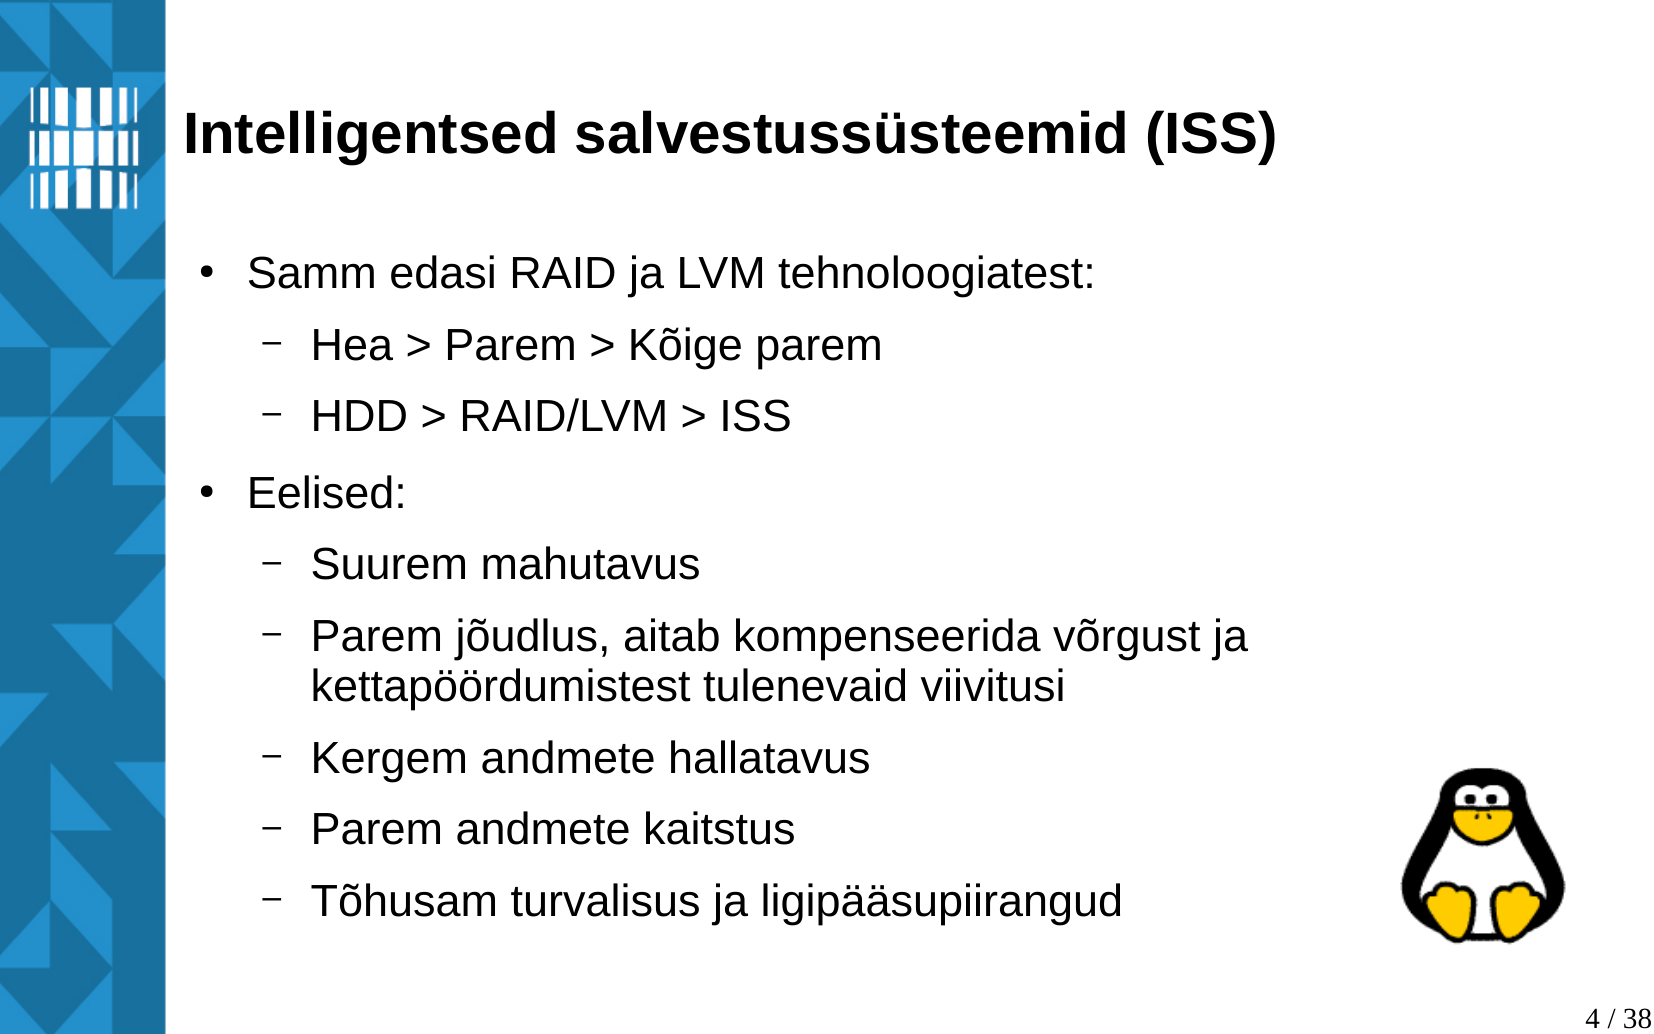

# Intelligentsed salvestussüsteemid (ISS)
Samm edasi RAID ja LVM tehnoloogiatest:
Hea > Parem > Kõige parem
HDD > RAID/LVM > ISS
Eelised:
Suurem mahutavus
Parem jõudlus, aitab kompenseerida võrgust ja kettapöördumistest tulenevaid viivitusi
Kergem andmete hallatavus
Parem andmete kaitstus
Tõhusam turvalisus ja ligipääsupiirangud